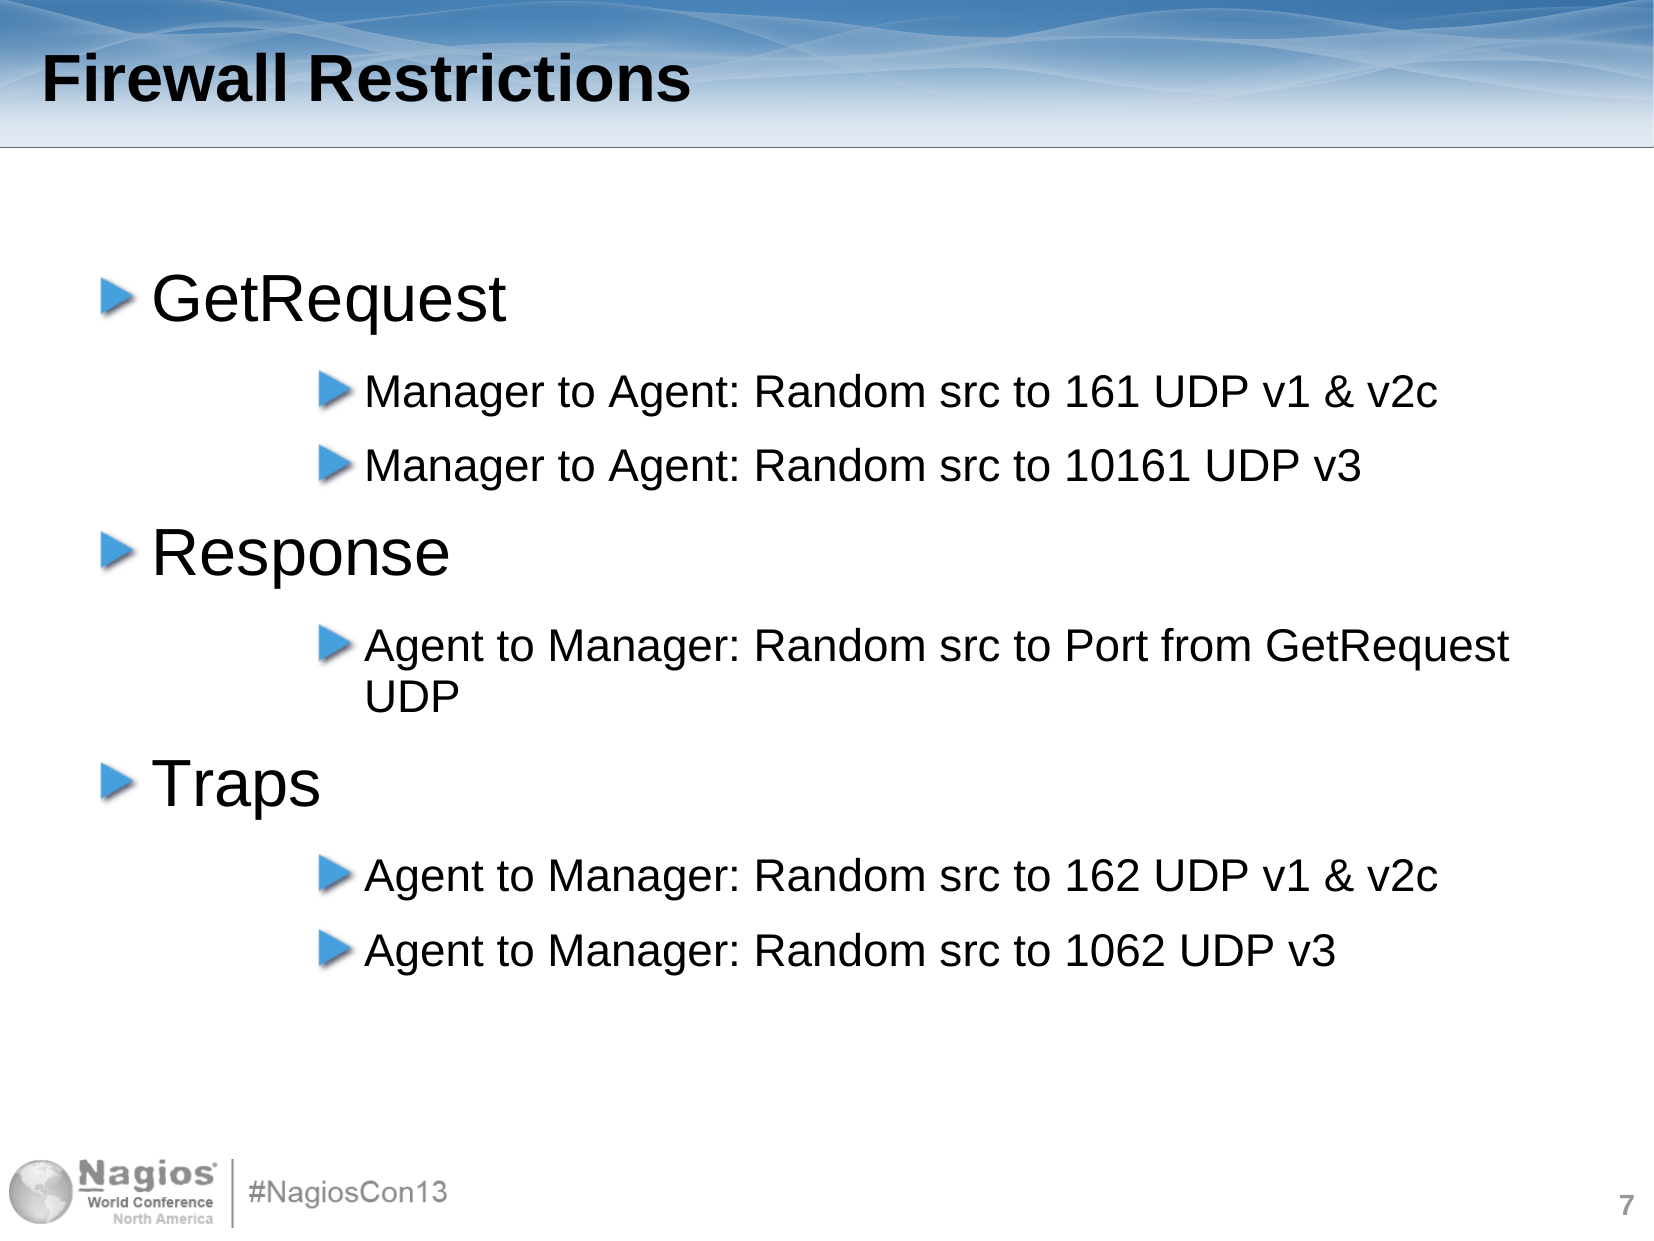

# Firewall Restrictions
GetRequest
Manager to Agent: Random src to 161 UDP v1 & v2c
Manager to Agent: Random src to 10161 UDP v3
Response
Agent to Manager: Random src to Port from GetRequest UDP
Traps
Agent to Manager: Random src to 162 UDP v1 & v2c
Agent to Manager: Random src to 1062 UDP v3
7